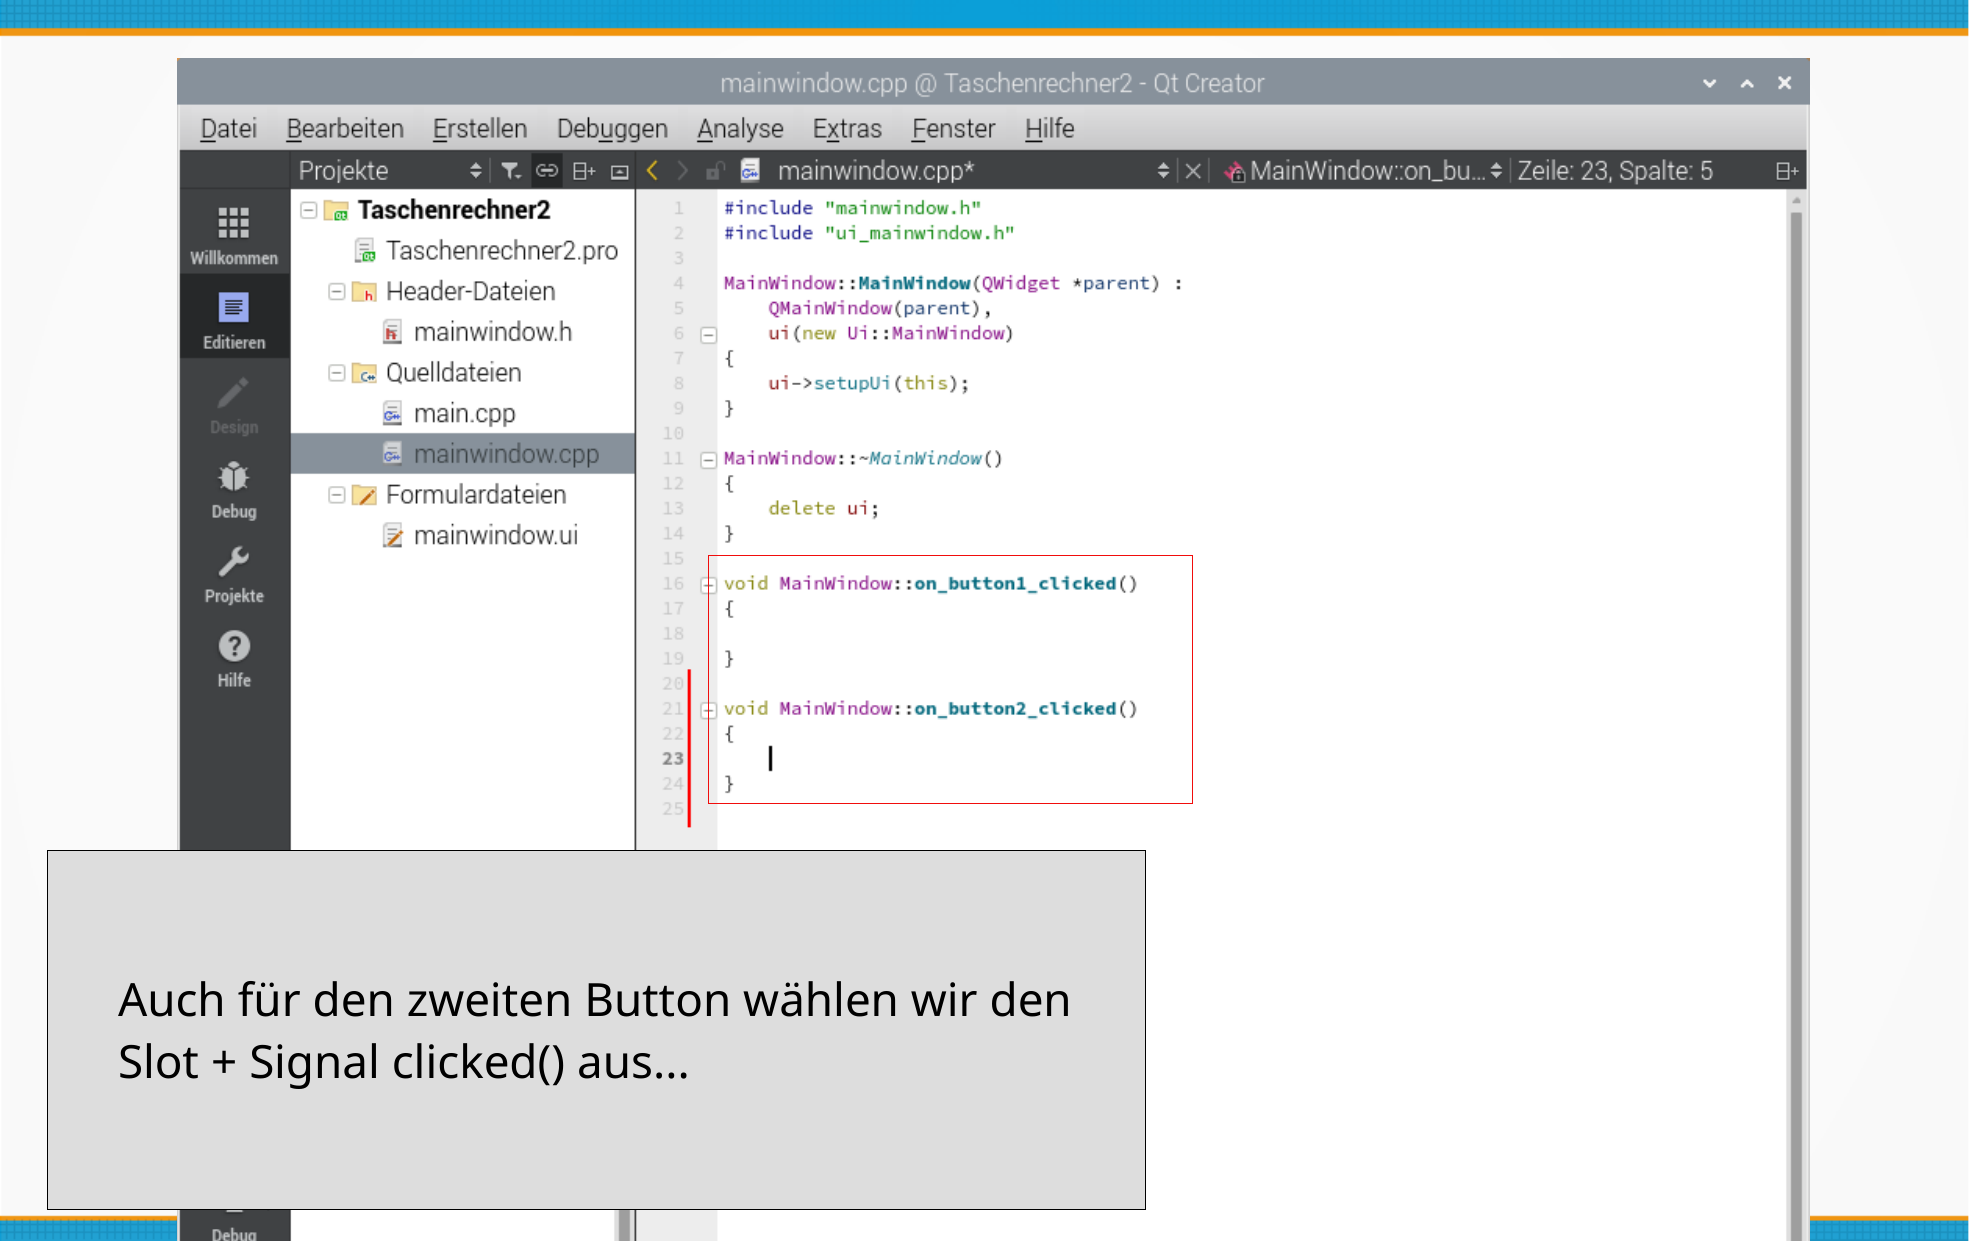

Auch für den zweiten Button wählen wir den Slot + Signal clicked() aus...